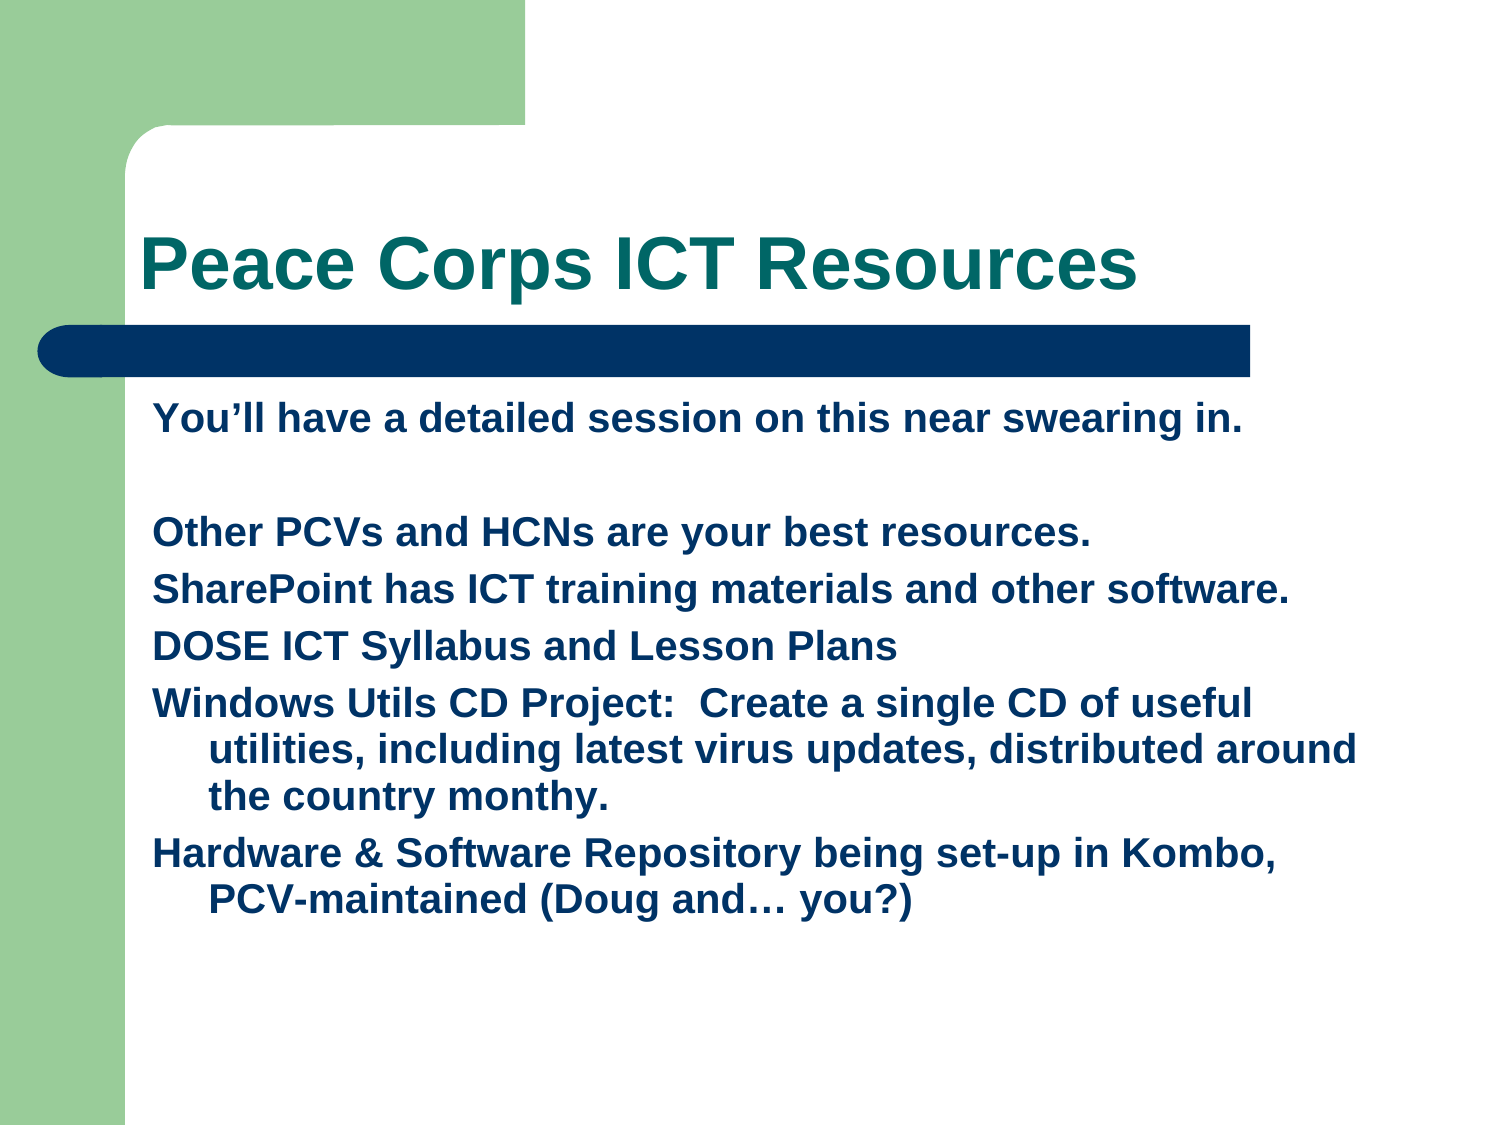

# Peace Corps ICT Resources
You’ll have a detailed session on this near swearing in.
Other PCVs and HCNs are your best resources.
SharePoint has ICT training materials and other software.
DOSE ICT Syllabus and Lesson Plans
Windows Utils CD Project: Create a single CD of useful utilities, including latest virus updates, distributed around the country monthy.
Hardware & Software Repository being set-up in Kombo, PCV-maintained (Doug and… you?)